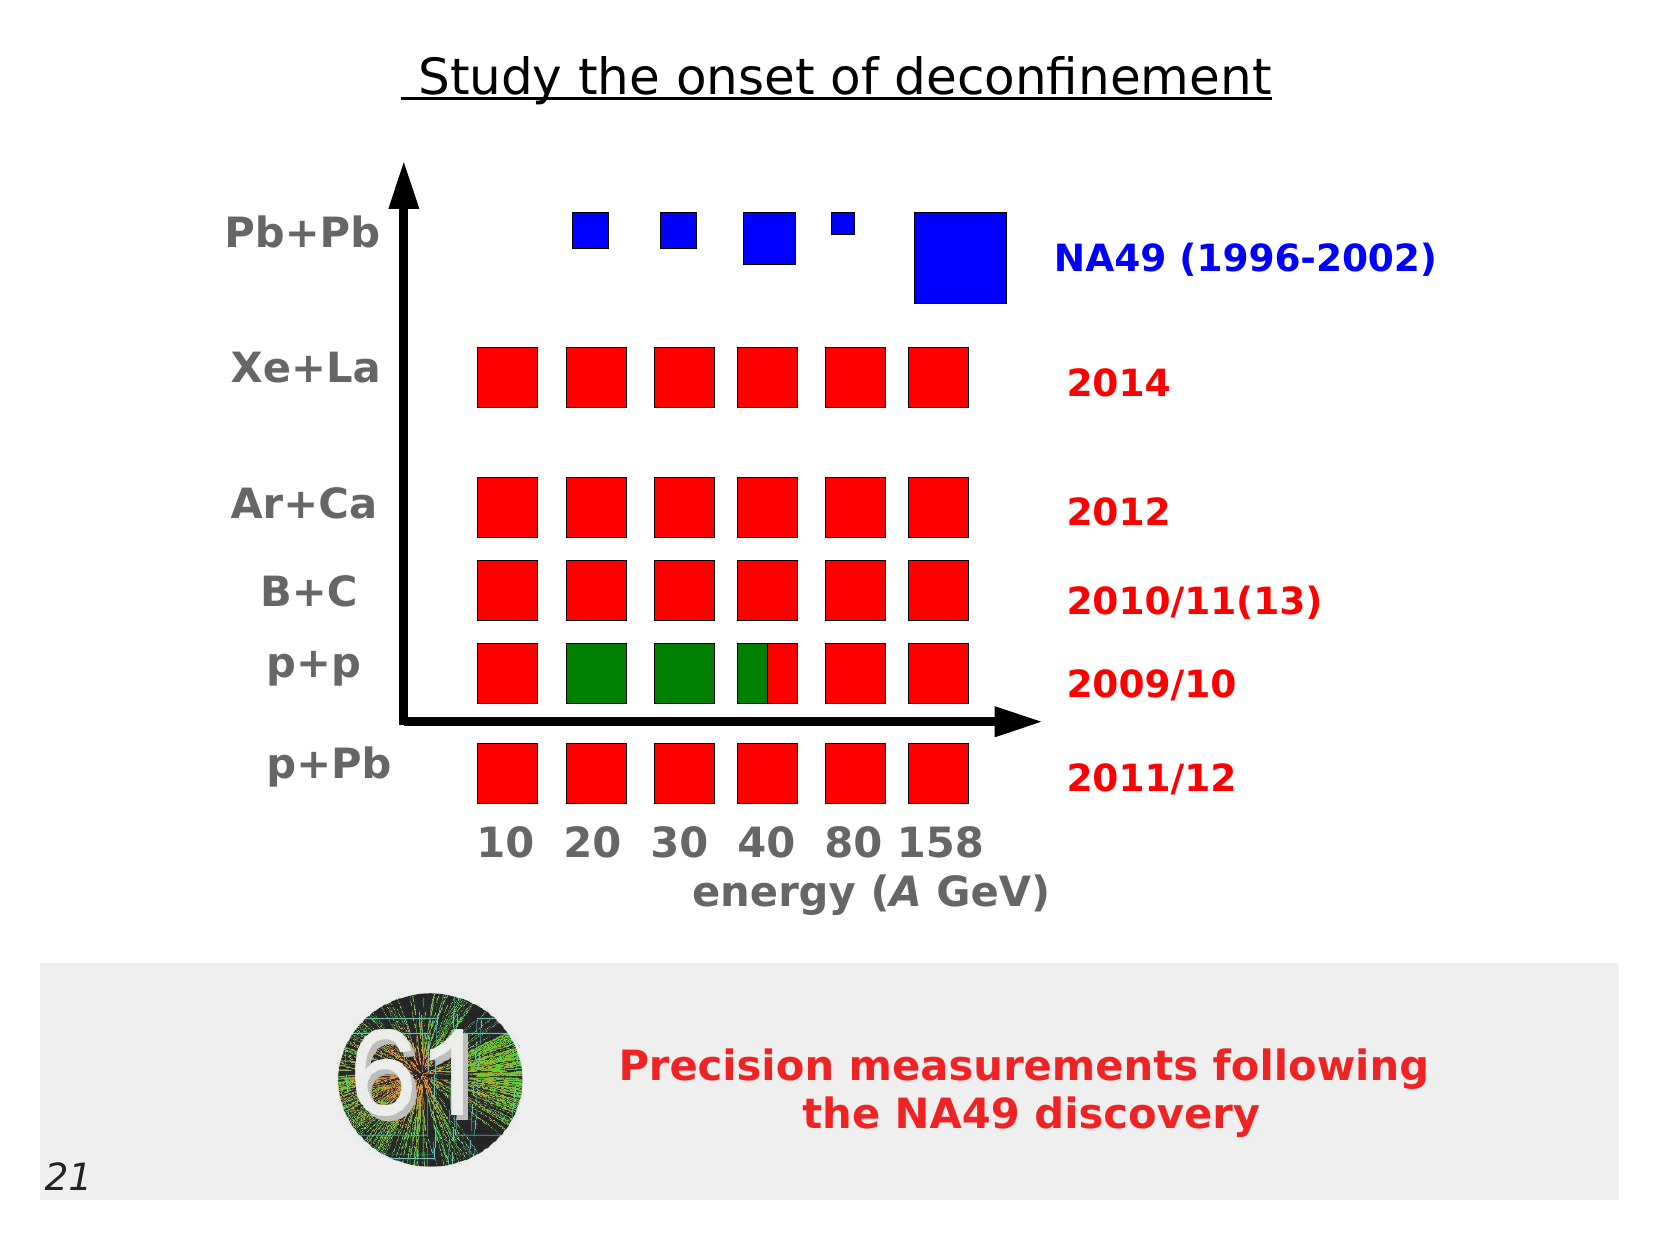

Study the onset of deconfinement
Pb+Pb
NA49 (1996-2002)
Xe+La
2014
Ar+Ca
2012
B+C
2010/11(13)
p+p
2009/10
p+Pb
2011/12
10 20 30 40 80 158
energy (A GeV)
Precision measurements following
the NA49 discovery